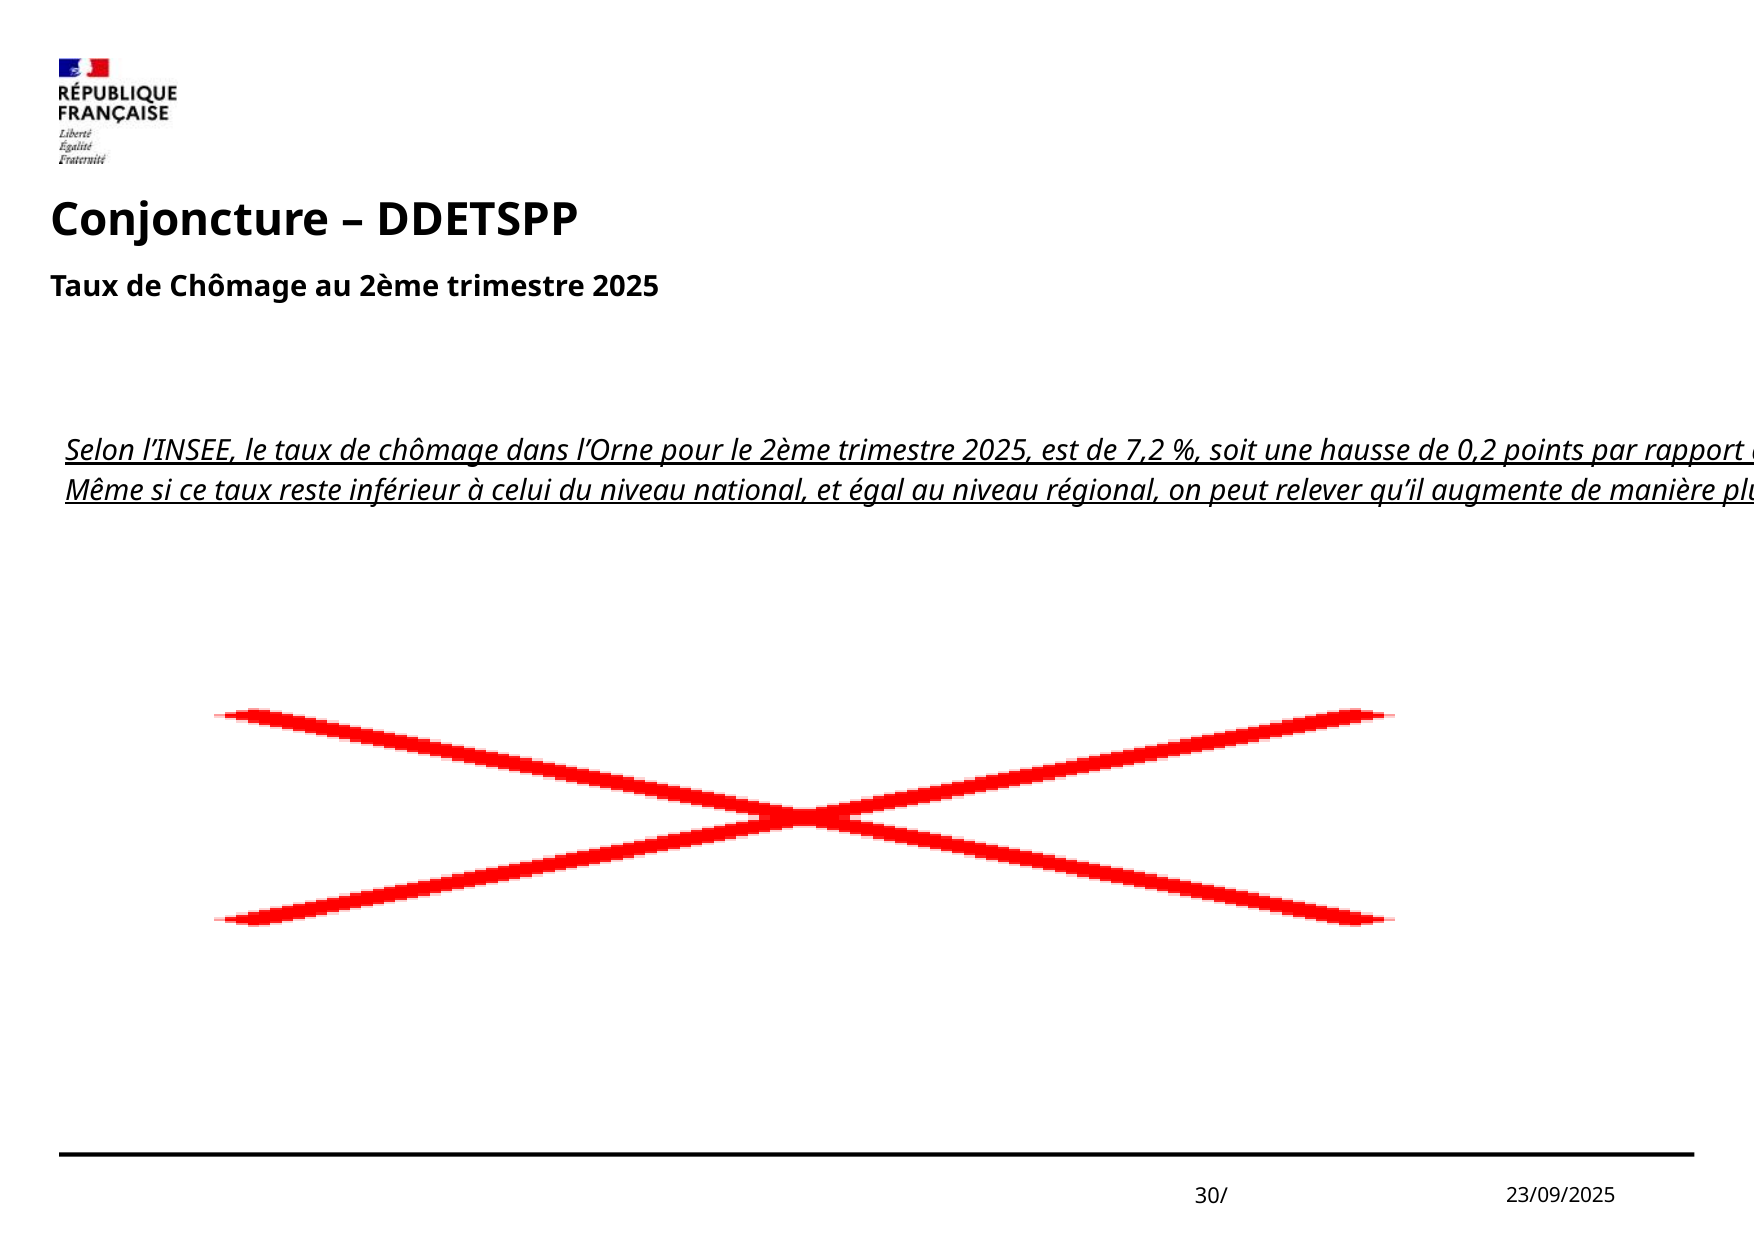

# Conjoncture – DDETSPP
Taux de Chômage au 2ème trimestre 2025
Selon l’INSEE, le taux de chômage dans l’Orne pour le 2ème trimestre 2025, est de 7,2 %, soit une hausse de 0,2 points par rapport au dernier trimestre.
Même si ce taux reste inférieur à celui du niveau national, et égal au niveau régional, on peut relever qu’il augmente de manière plus soutenue dans le département.